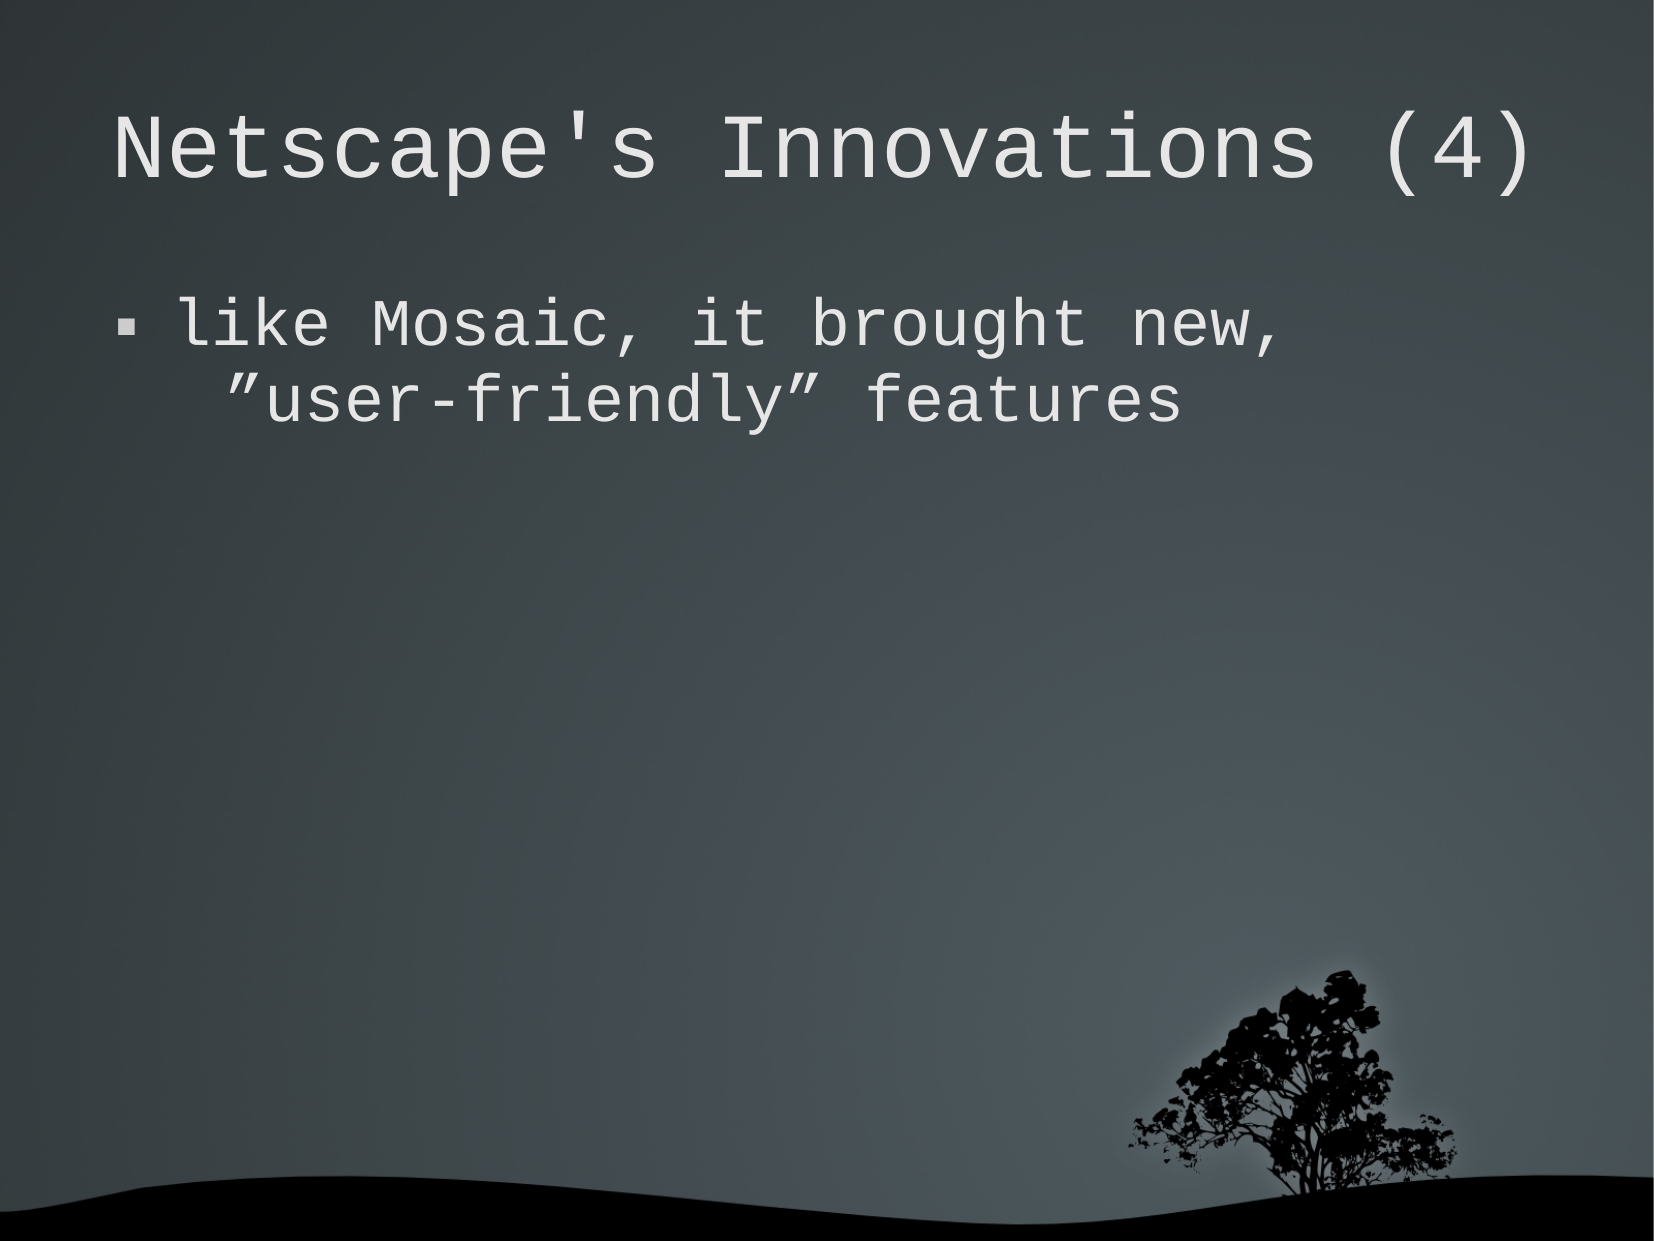

# Netscape's Innovations (4)
like Mosaic, it brought new, ”user-friendly” features